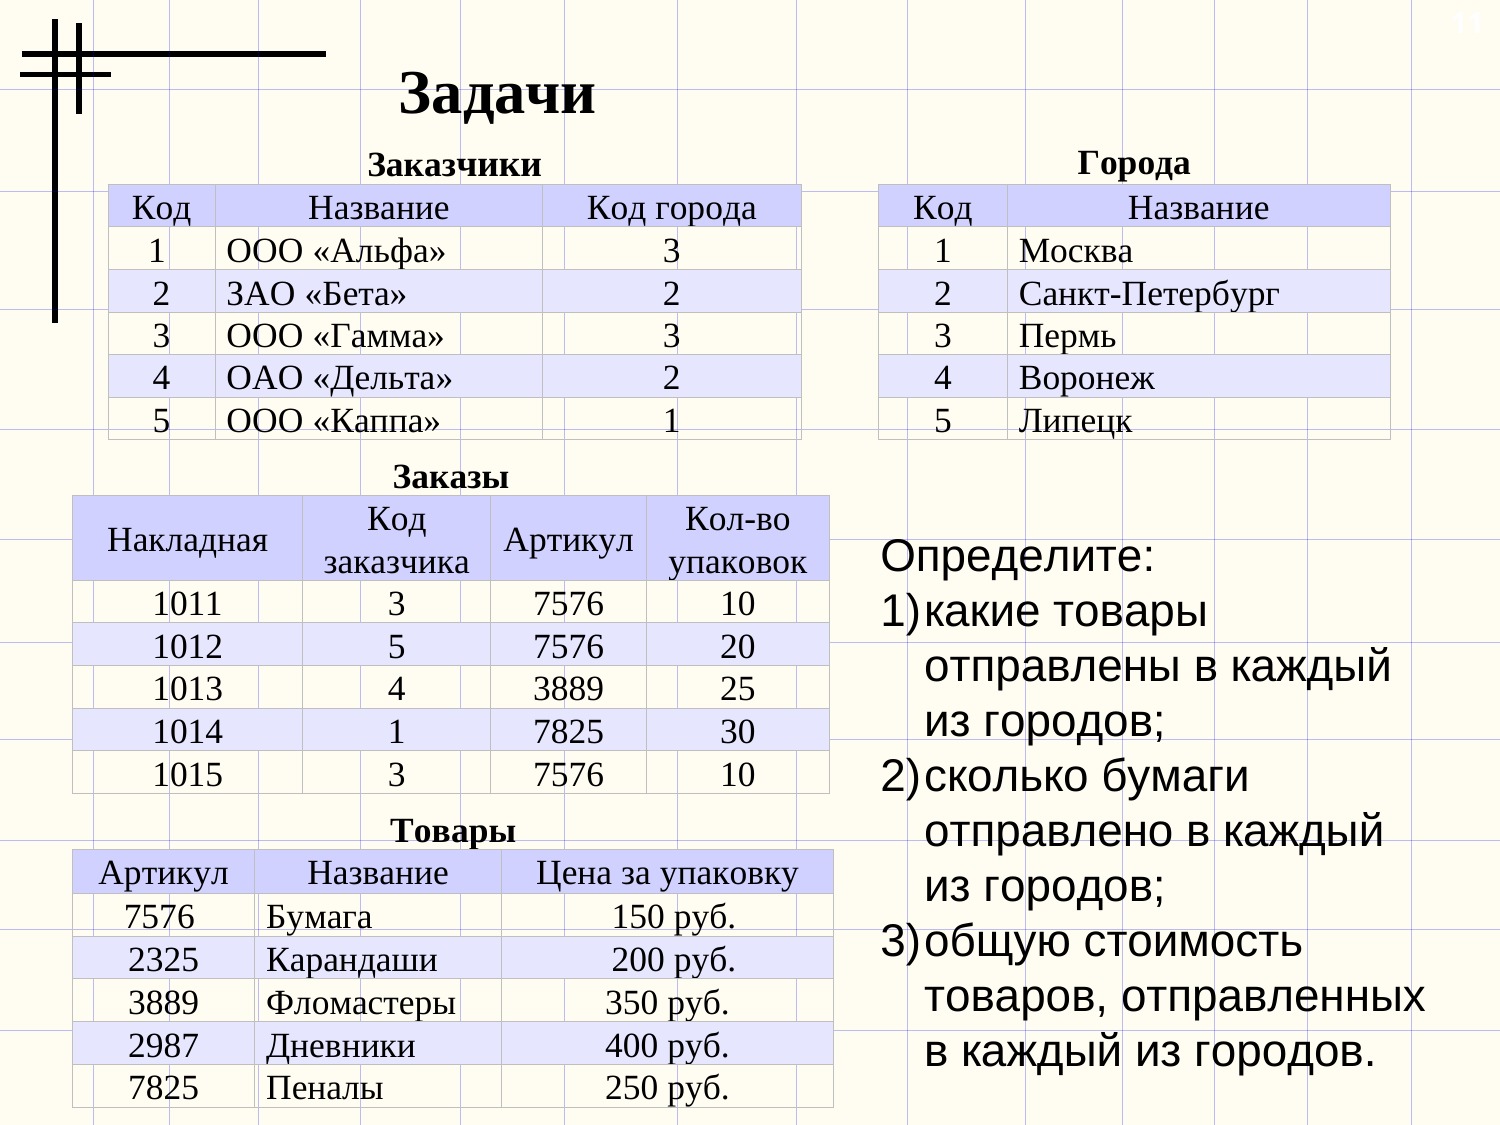

# Задачи
| Заказчики | | | | Города | |
| --- | --- | --- | --- | --- | --- |
| Код | Название | Код города | | Код | Название |
| 1 | ООО «Альфа» | 3 | | 1 | Москва |
| 2 | ЗАО «Бета» | 2 | | 2 | Санкт-Петербург |
| 3 | ООО «Гамма» | 3 | | 3 | Пермь |
| 4 | ОАО «Дельта» | 2 | | 4 | Воронеж |
| 5 | ООО «Каппа» | 1 | | 5 | Липецк |
| Заказы | | | |
| --- | --- | --- | --- |
| Накладная | Код заказчика | Артикул | Кол-во упаковок |
| 1011 | 3 | 7576 | 10 |
| 1012 | 5 | 7576 | 20 |
| 1013 | 4 | 3889 | 25 |
| 1014 | 1 | 7825 | 30 |
| 1015 | 3 | 7576 | 10 |
Определите:
какие товары отправлены в каждый из городов;
сколько бумаги отправлено в каждый из городов;
общую стоимость товаров, отправленных в каждый из городов.
| Товары | | |
| --- | --- | --- |
| Артикул | Название | Цена за упаковку |
| 7576 | Бумага | 150 руб. |
| 2325 | Карандаши | 200 руб. |
| 3889 | Фломастеры | 350 руб. |
| 2987 | Дневники | 400 руб. |
| 7825 | Пеналы | 250 руб. |